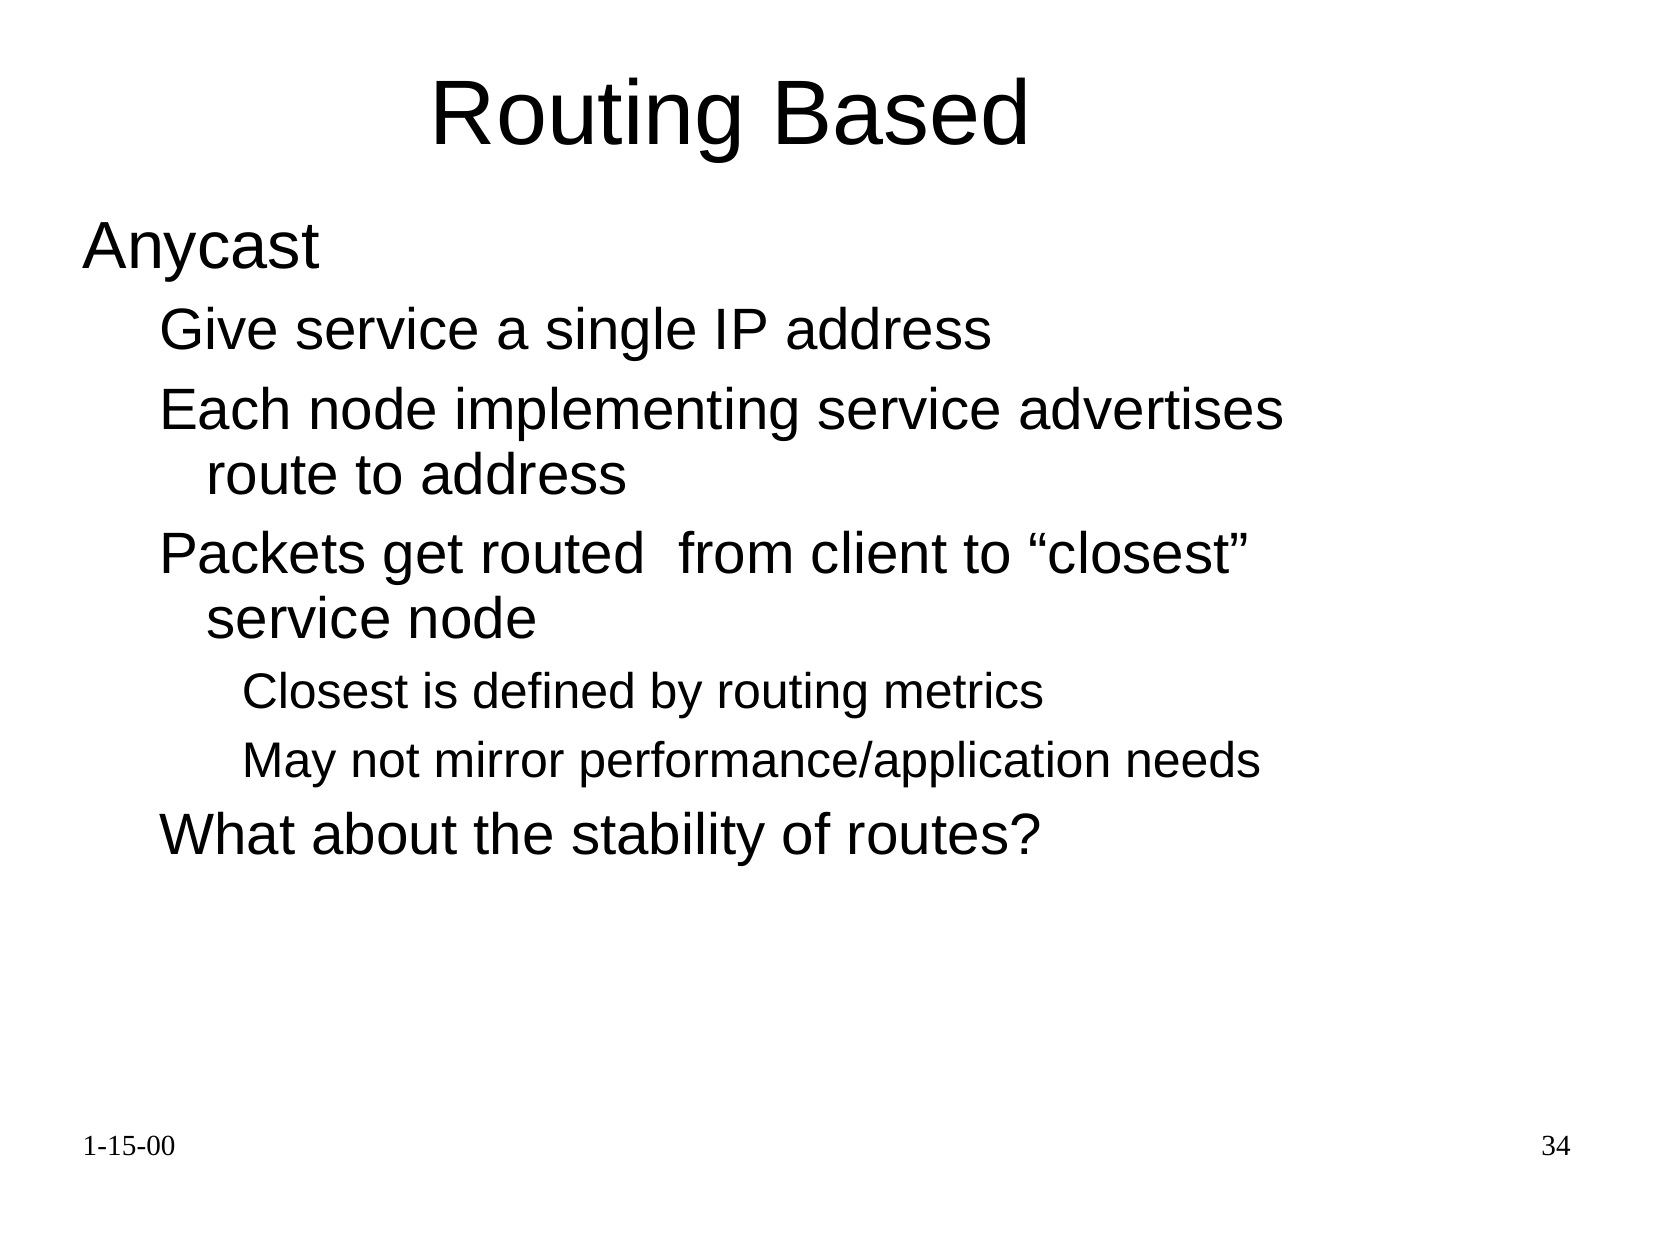

# Routing Based
Anycast
Give service a single IP address
Each node implementing service advertises route to address
Packets get routed from client to “closest” service node
Closest is defined by routing metrics
May not mirror performance/application needs
What about the stability of routes?
1-15-00
34